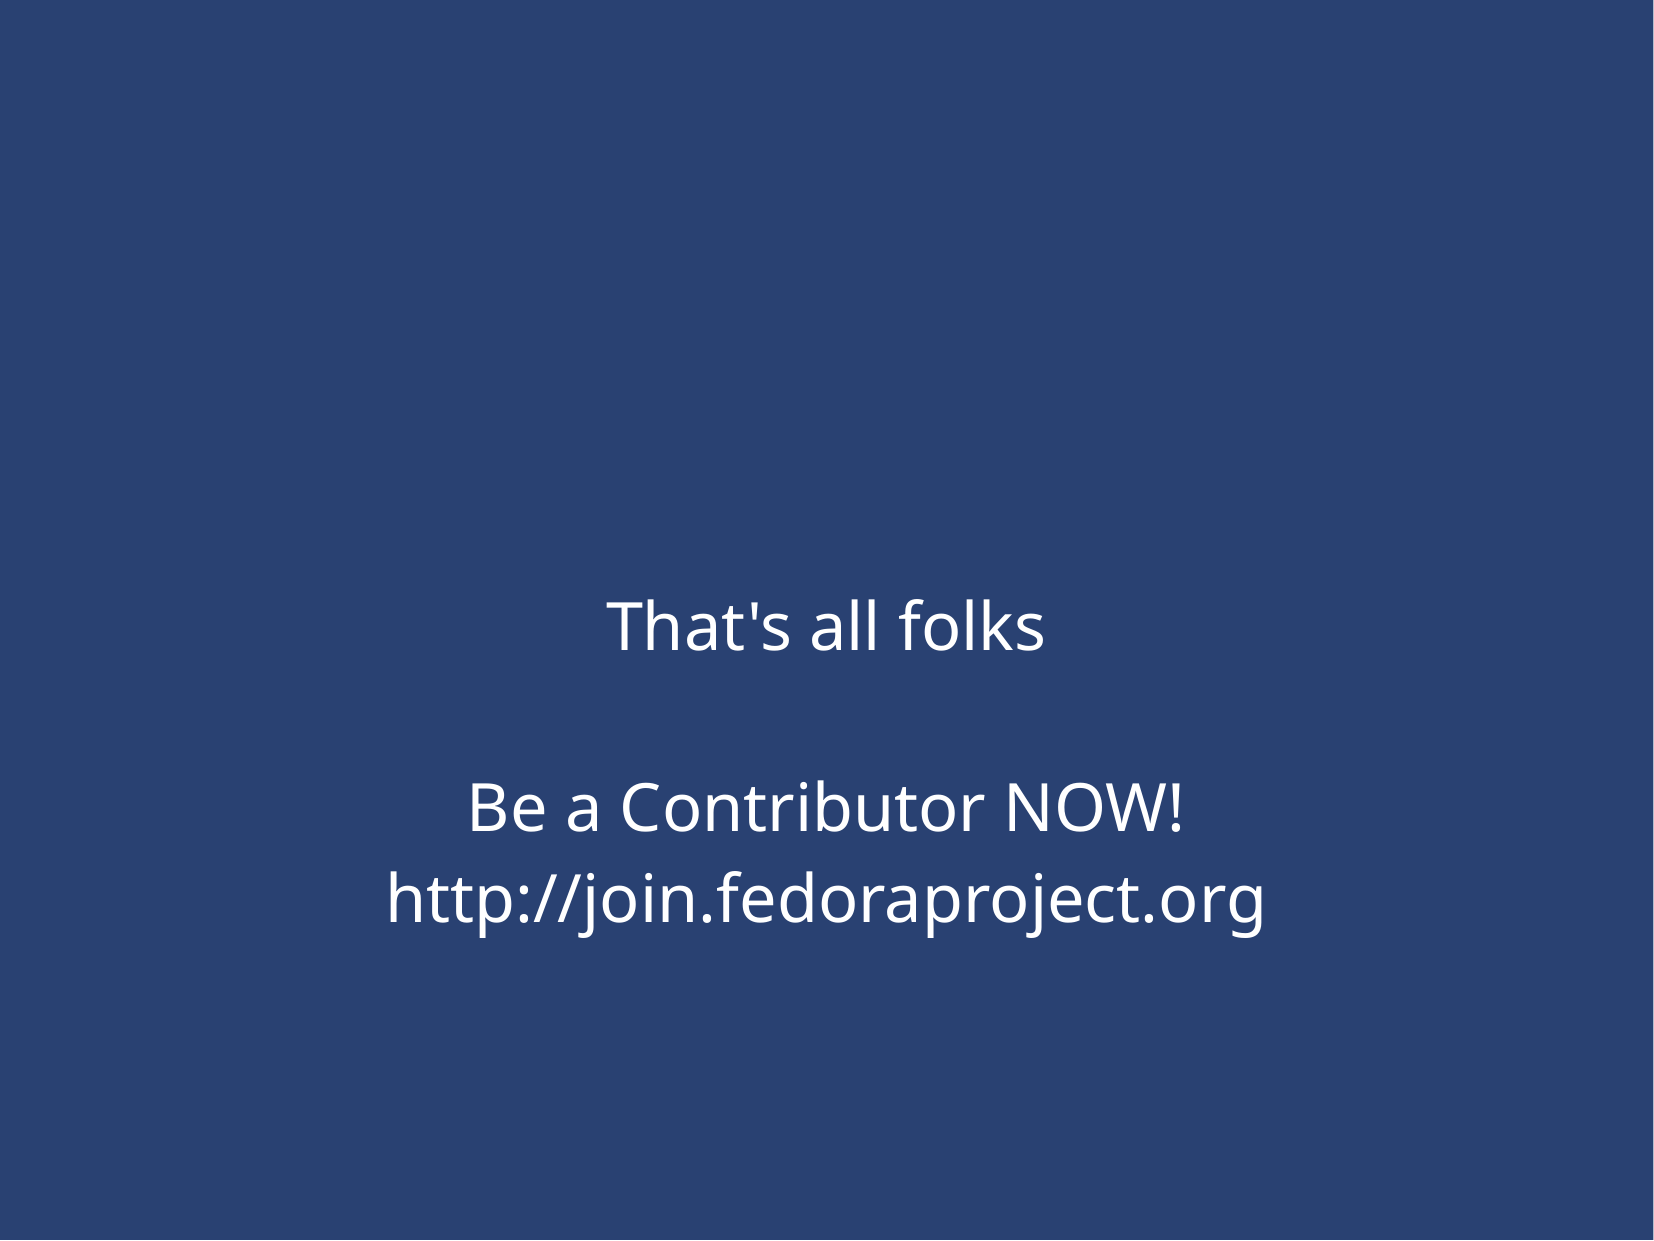

# That's all folks
Be a Contributor NOW!
http://join.fedoraproject.org